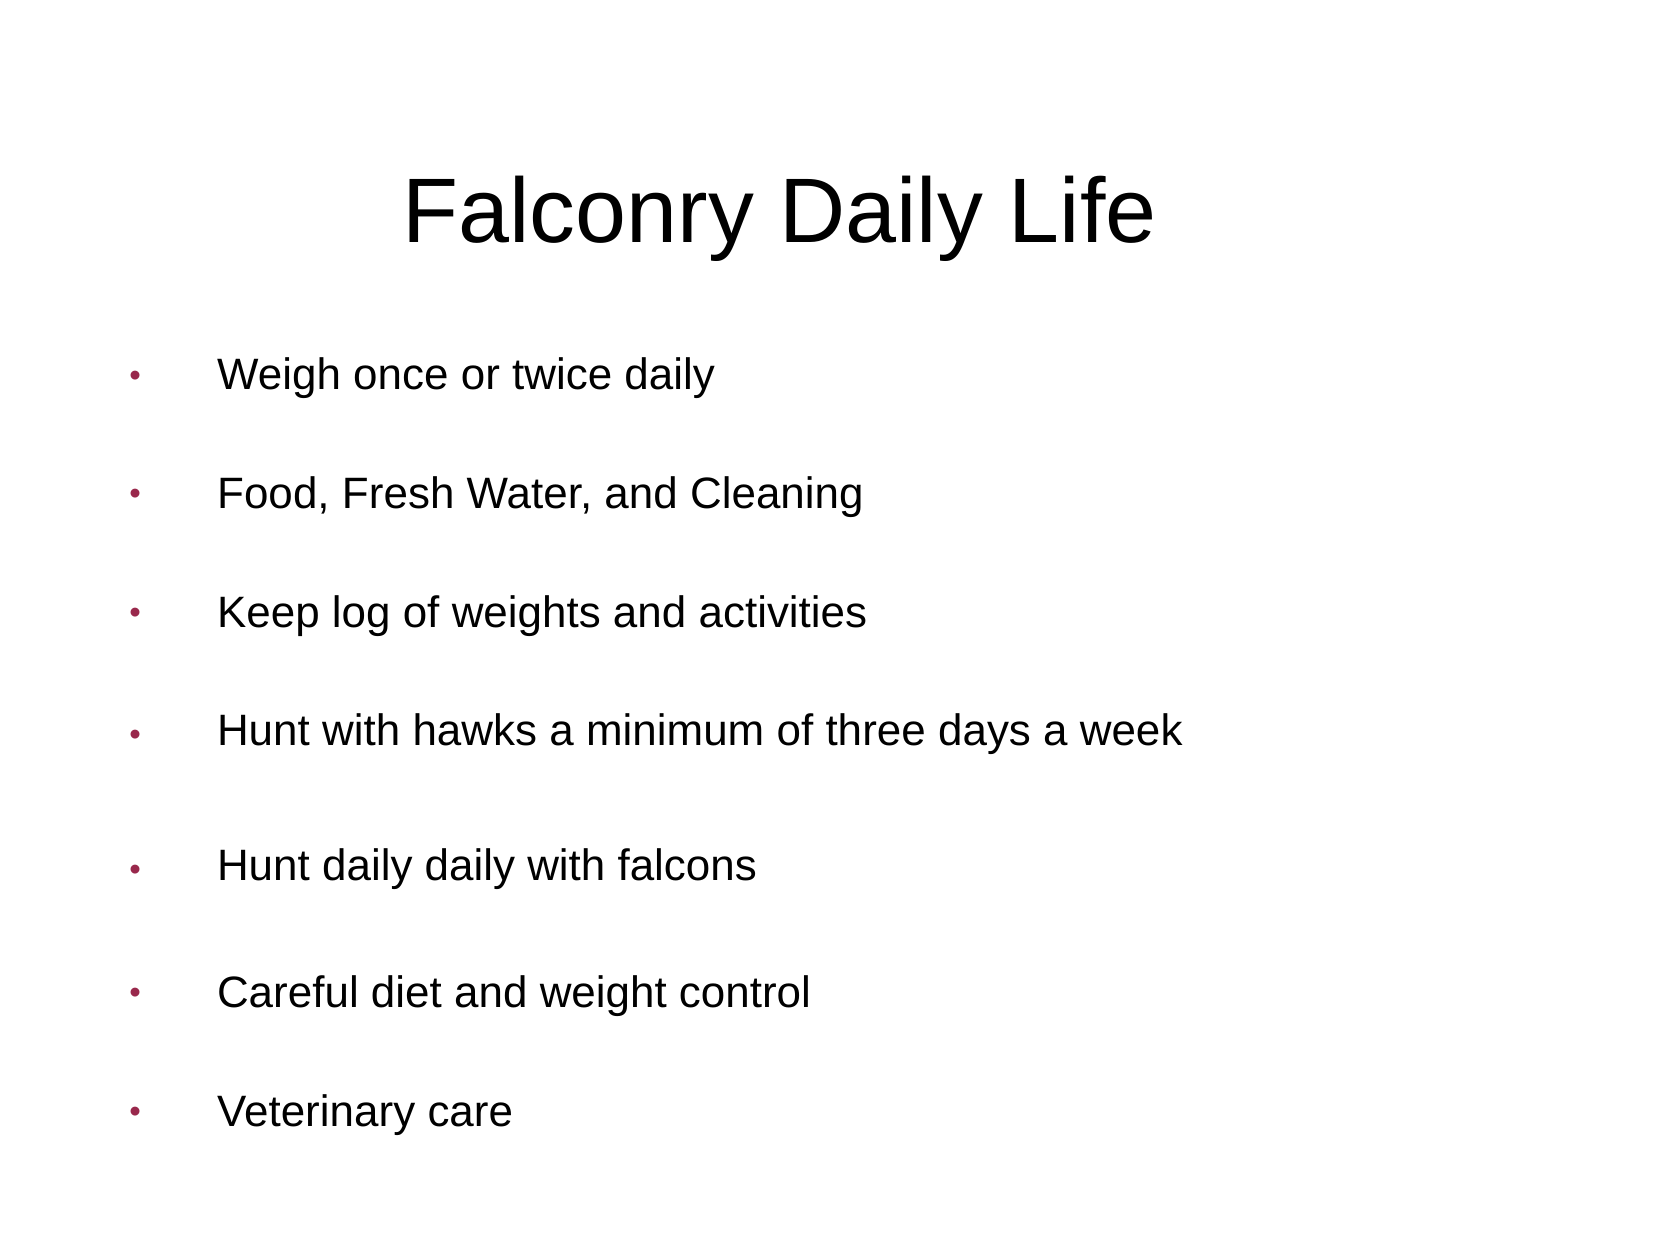

# Falconry Daily Life
Weigh once or twice daily
Food, Fresh Water, and Cleaning
Keep log of weights and activities
Hunt with hawks a minimum of three days a week‏
Hunt daily daily with falcons‏
Careful diet and weight control
Veterinary care